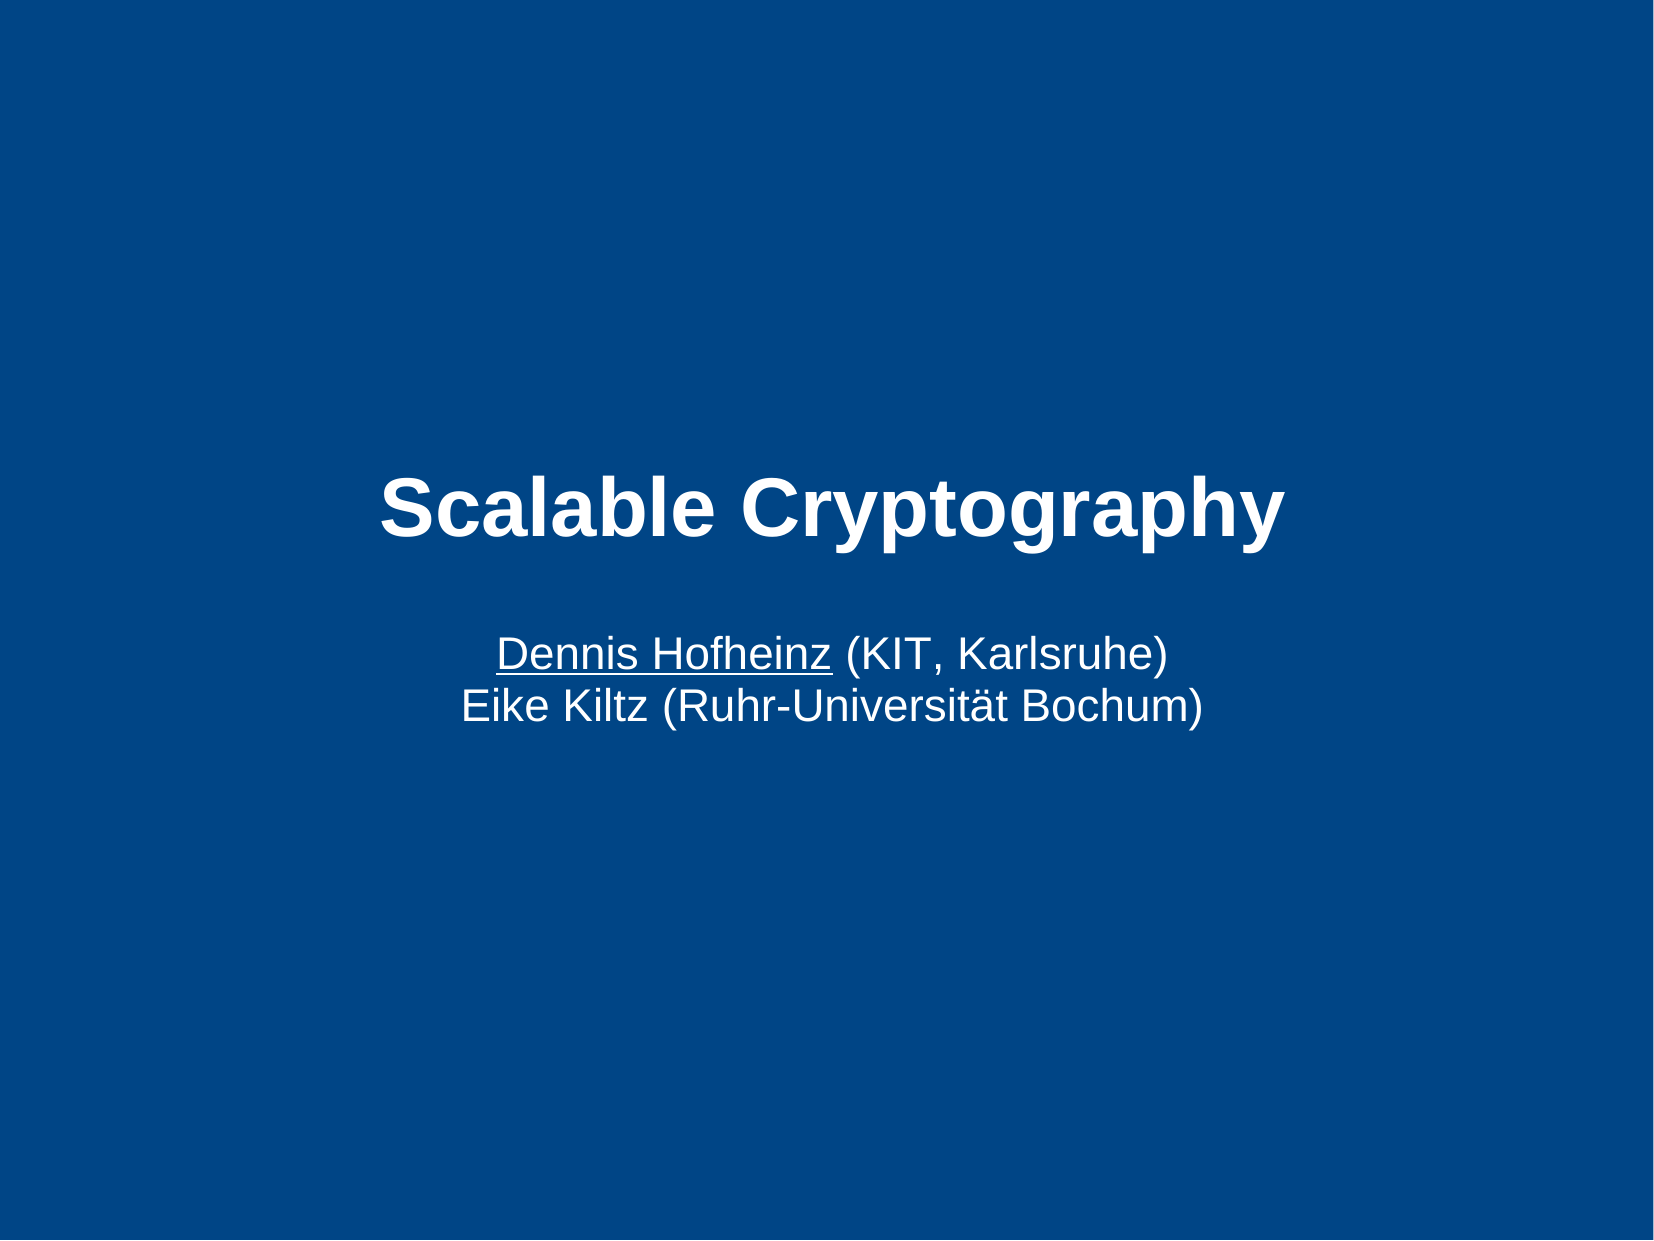

# Scalable Cryptography
Dennis Hofheinz (KIT, Karlsruhe)
Eike Kiltz (Ruhr-Universität Bochum)